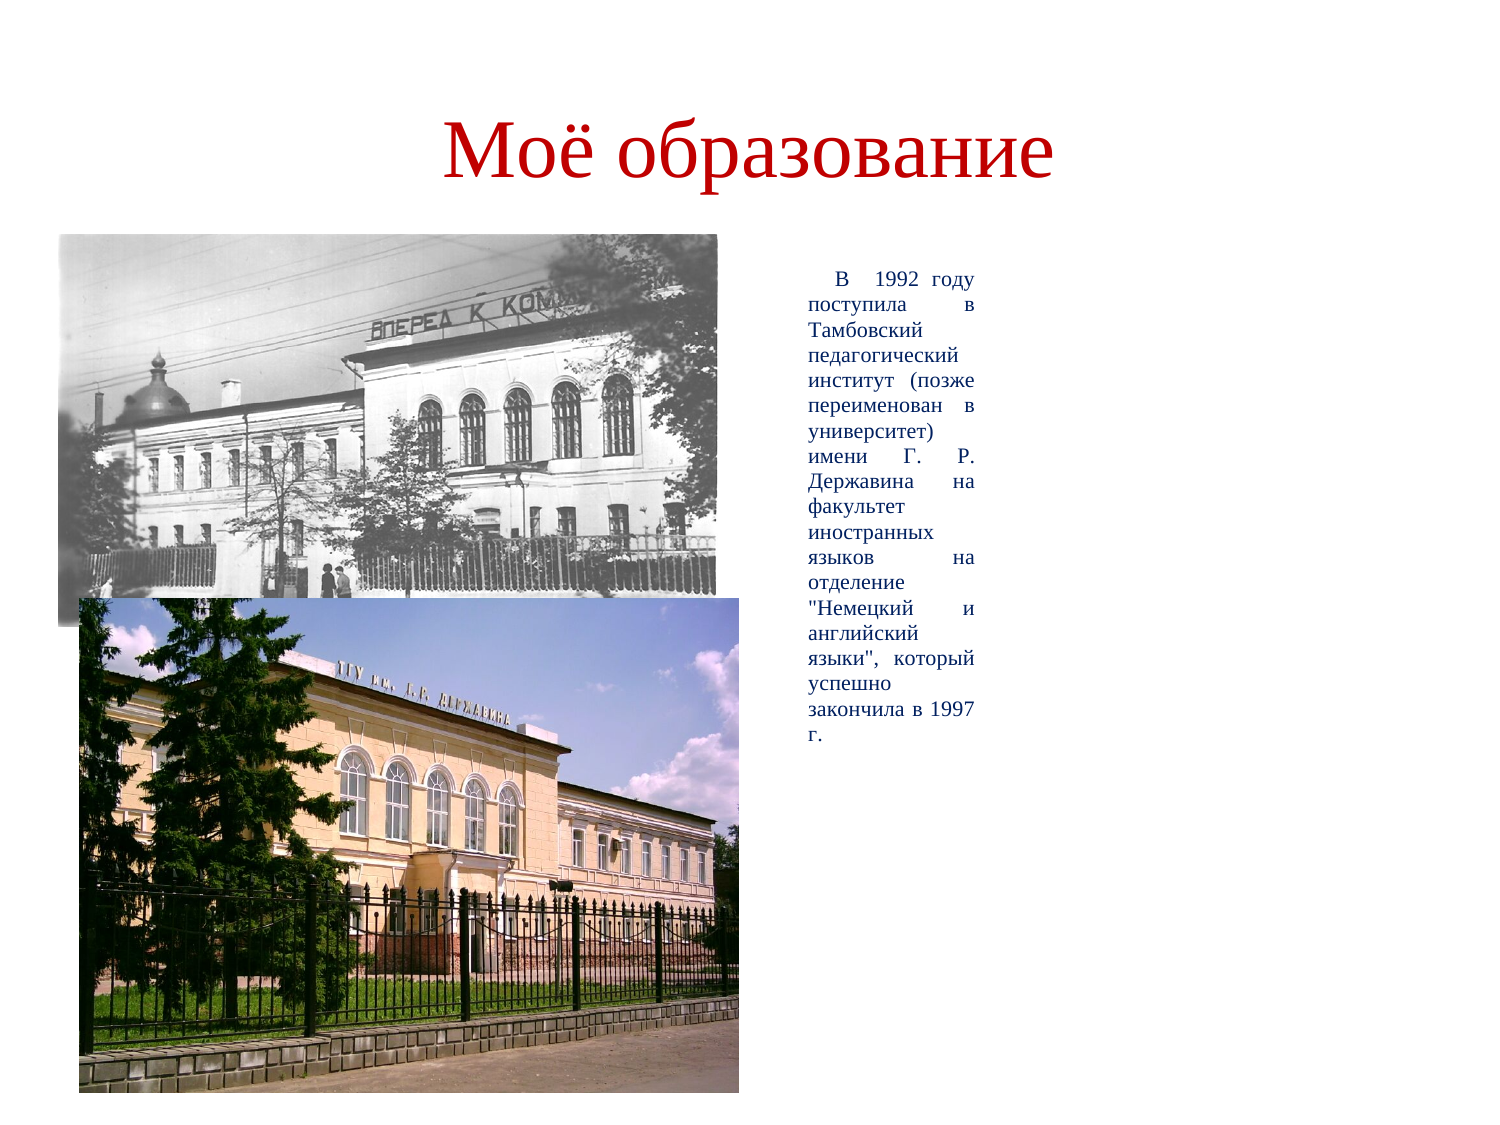

# Моё образование
 В 1992 году поступила в Тамбовский педагогический институт (позже переименован в университет) имени Г. Р. Державина на факультет иностранных языков на отделение "Немецкий и английский языки", который успешно закончила в 1997 г.